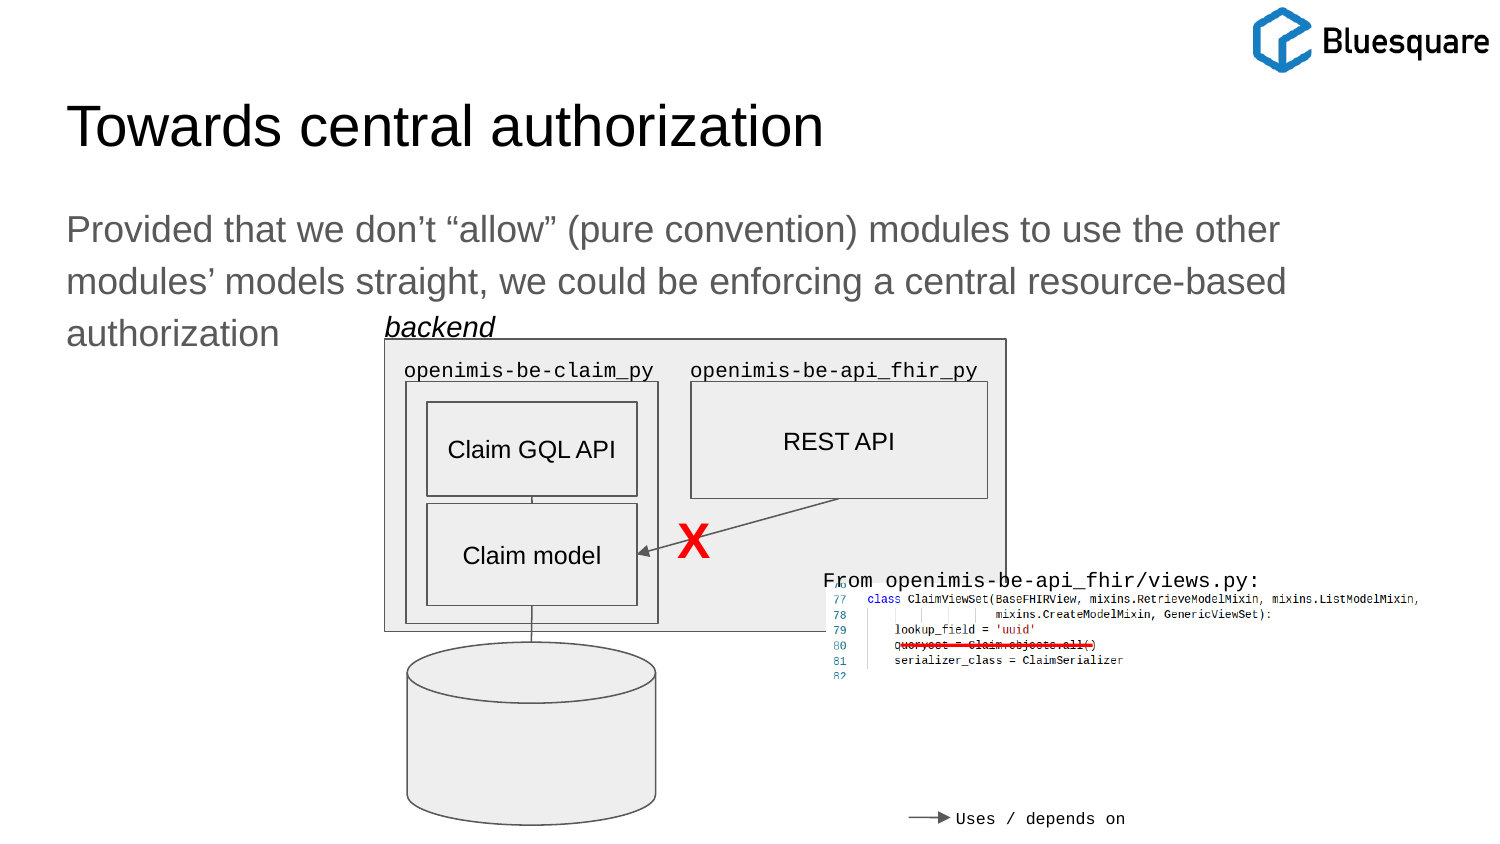

# Towards central authorization
Provided that we don’t “allow” (pure convention) modules to use the other modules’ models straight, we could be enforcing a central resource-based authorization
backend
openimis-be-api_fhir_py
openimis-be-claim_py
REST API
Claim GQL API
X
Claim model
From openimis-be-api_fhir/views.py:
Uses / depends on